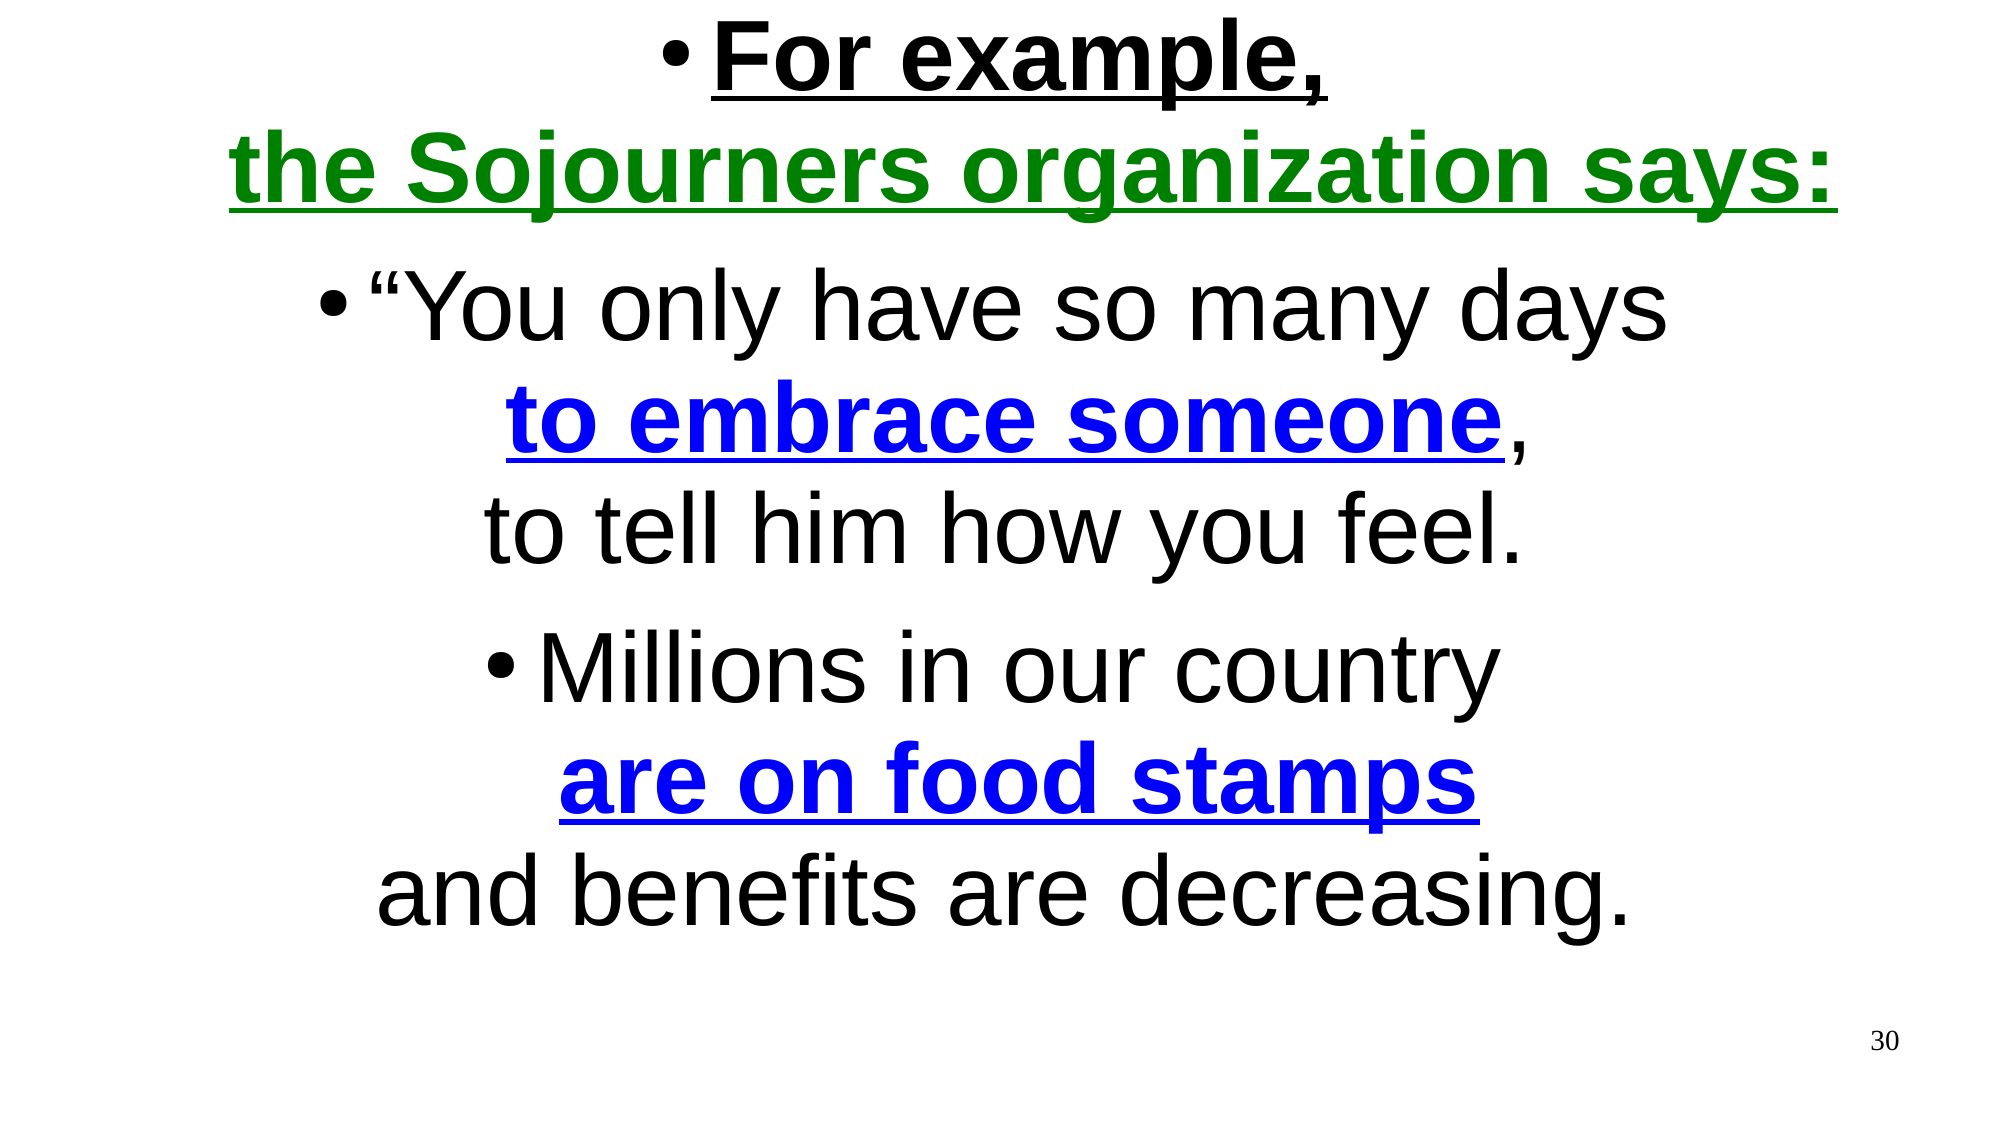

# For example, the Sojourners organization says:
“You only have so many days
to embrace someone,
to tell him how you feel.
Millions in our country
are on food stamps
and benefits are decreasing.
30